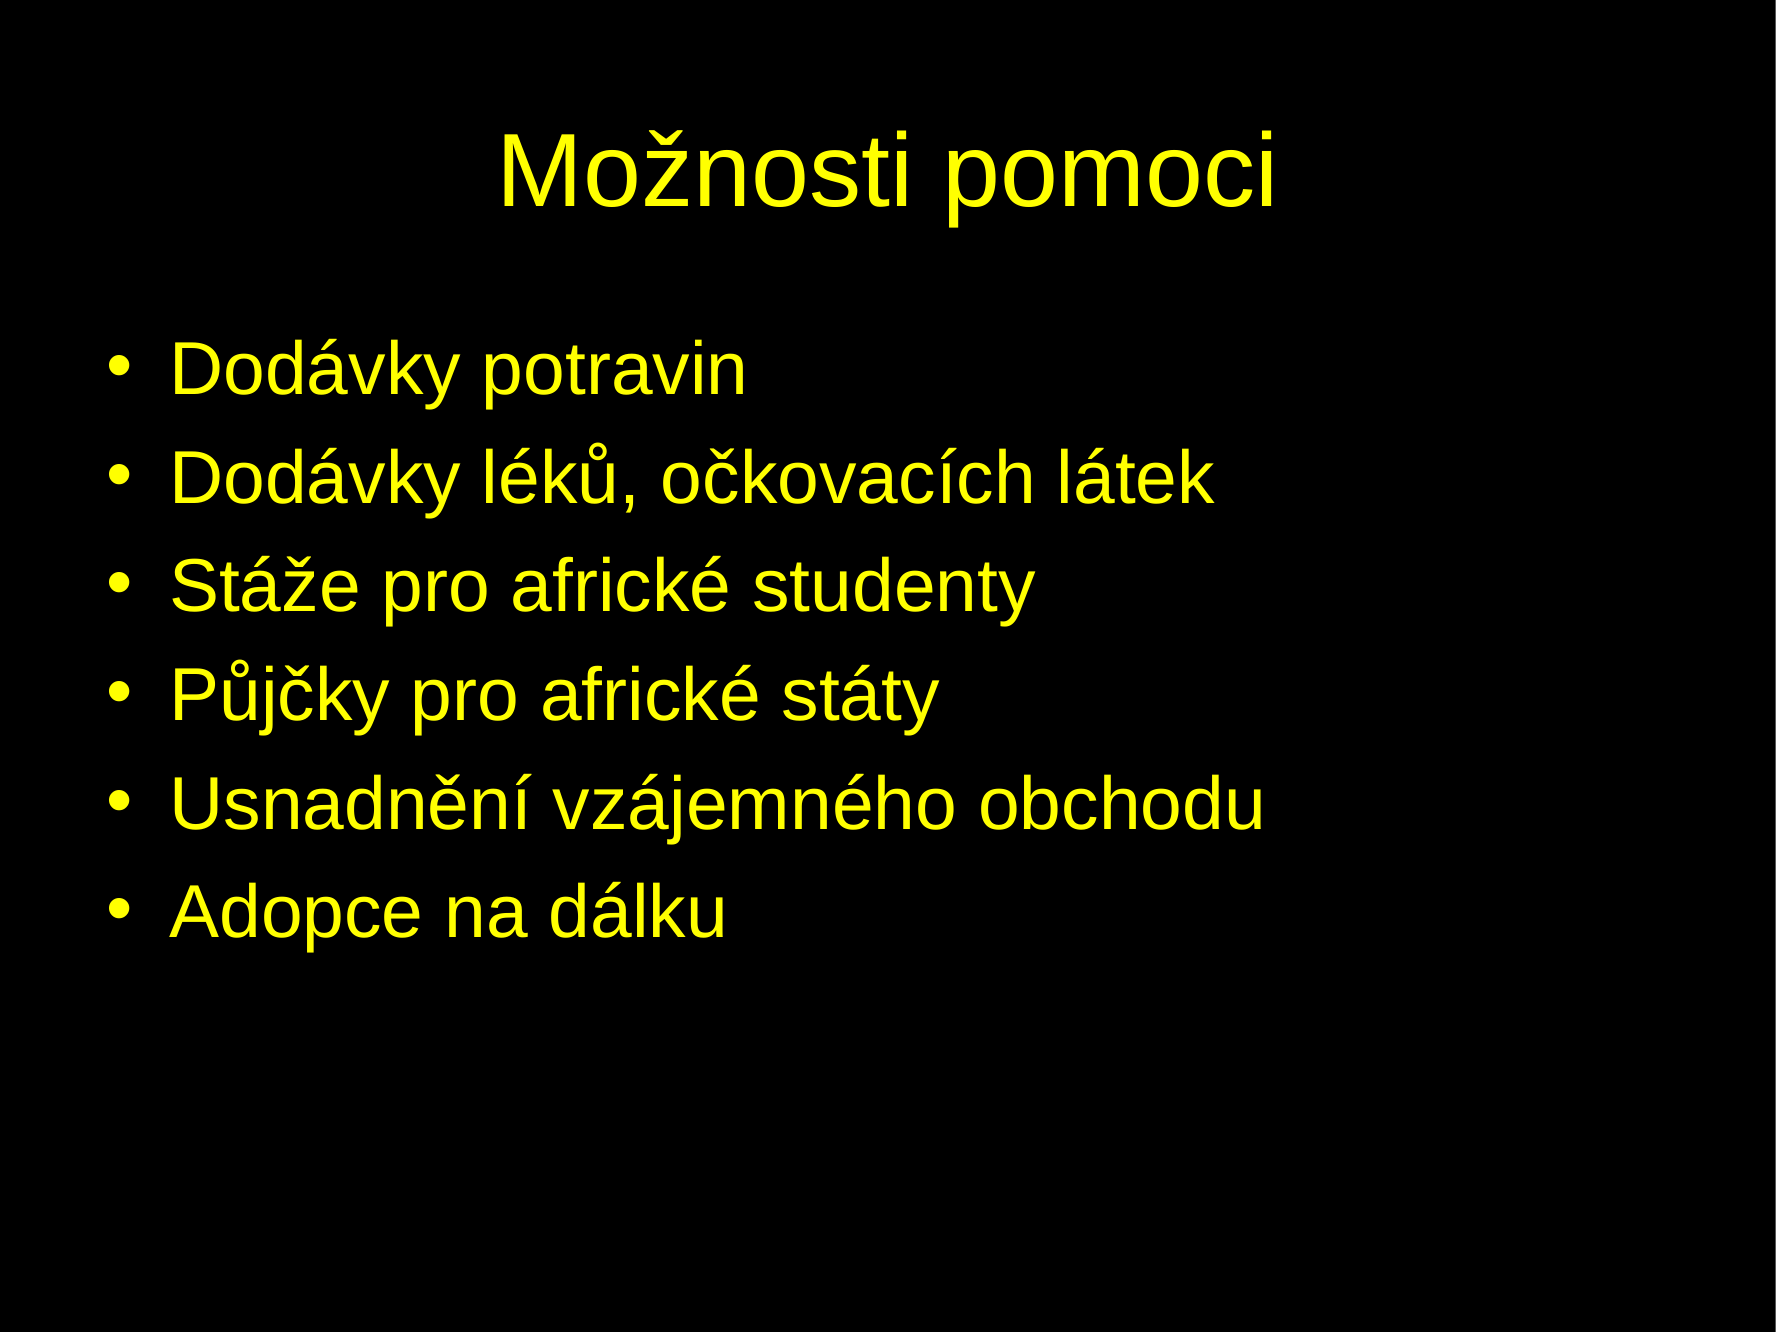

# Možnosti pomoci
Dodávky potravin
Dodávky léků, očkovacích látek
Stáže pro africké studenty
Půjčky pro africké státy
Usnadnění vzájemného obchodu
Adopce na dálku